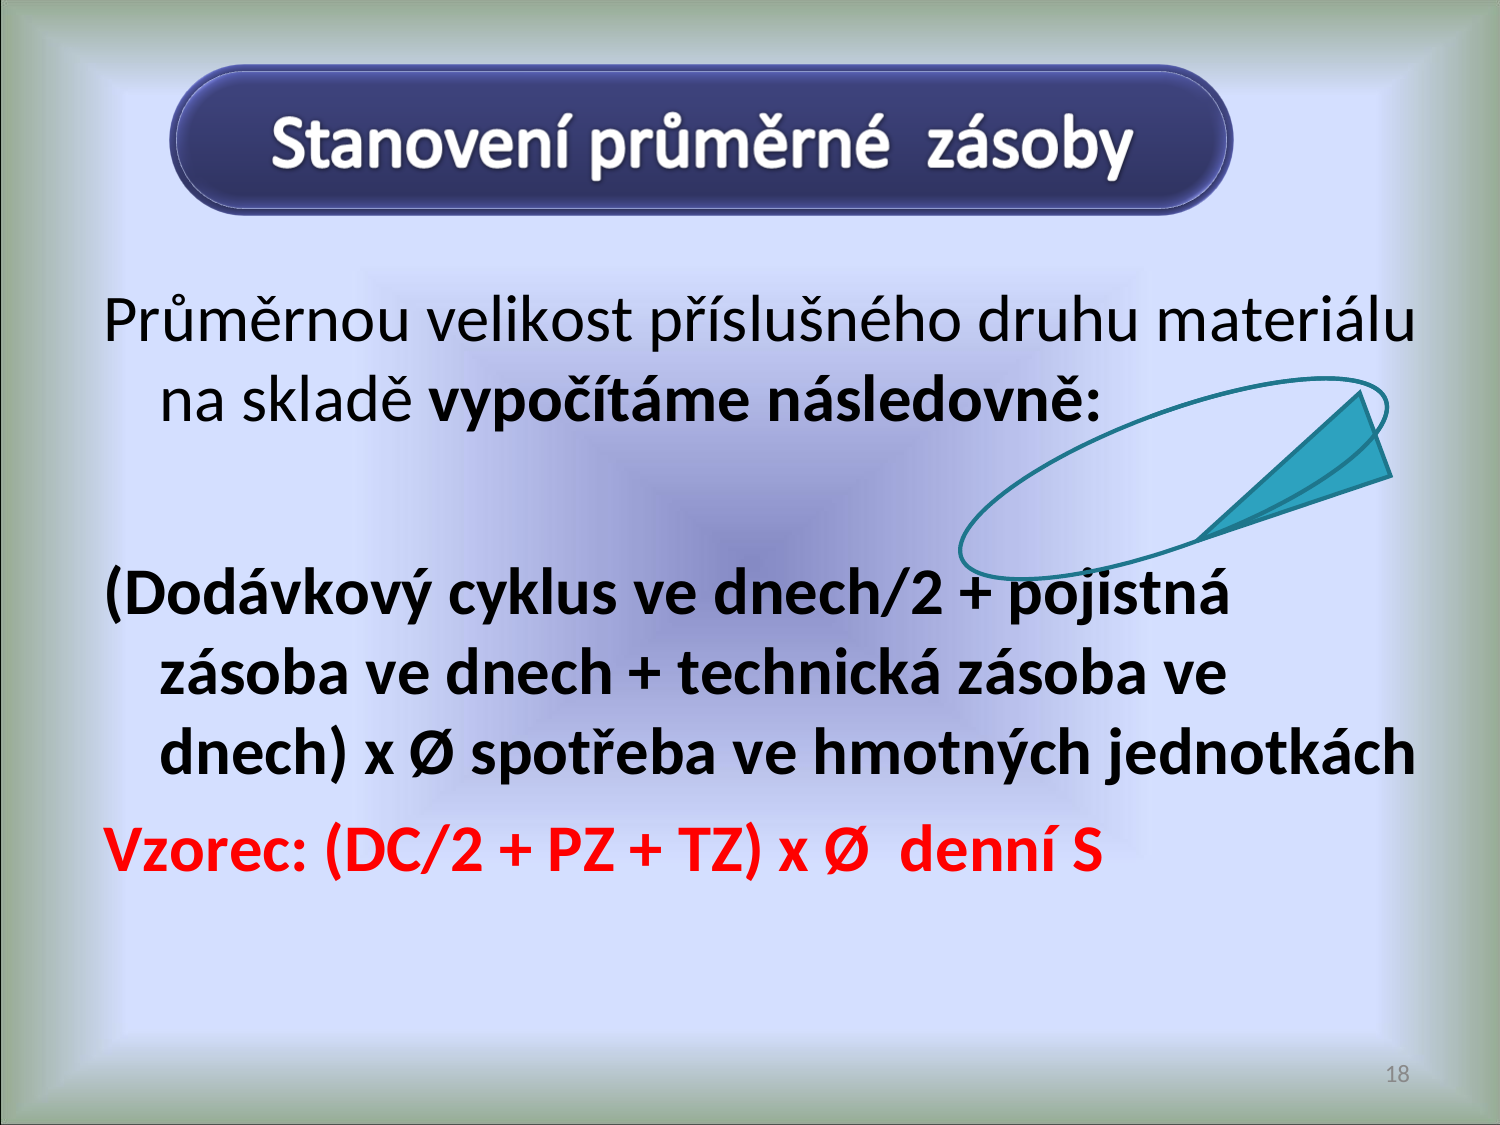

# Průměrnou velikost příslušného druhu materiálu na skladě vypočítáme následovně:
(Dodávkový cyklus ve dnech/2 + pojistná zásoba ve dnech + technická zásoba ve dnech) x Ø spotřeba ve hmotných jednotkách
Vzorec: (DC/2 + PZ + TZ) x Ø denní S